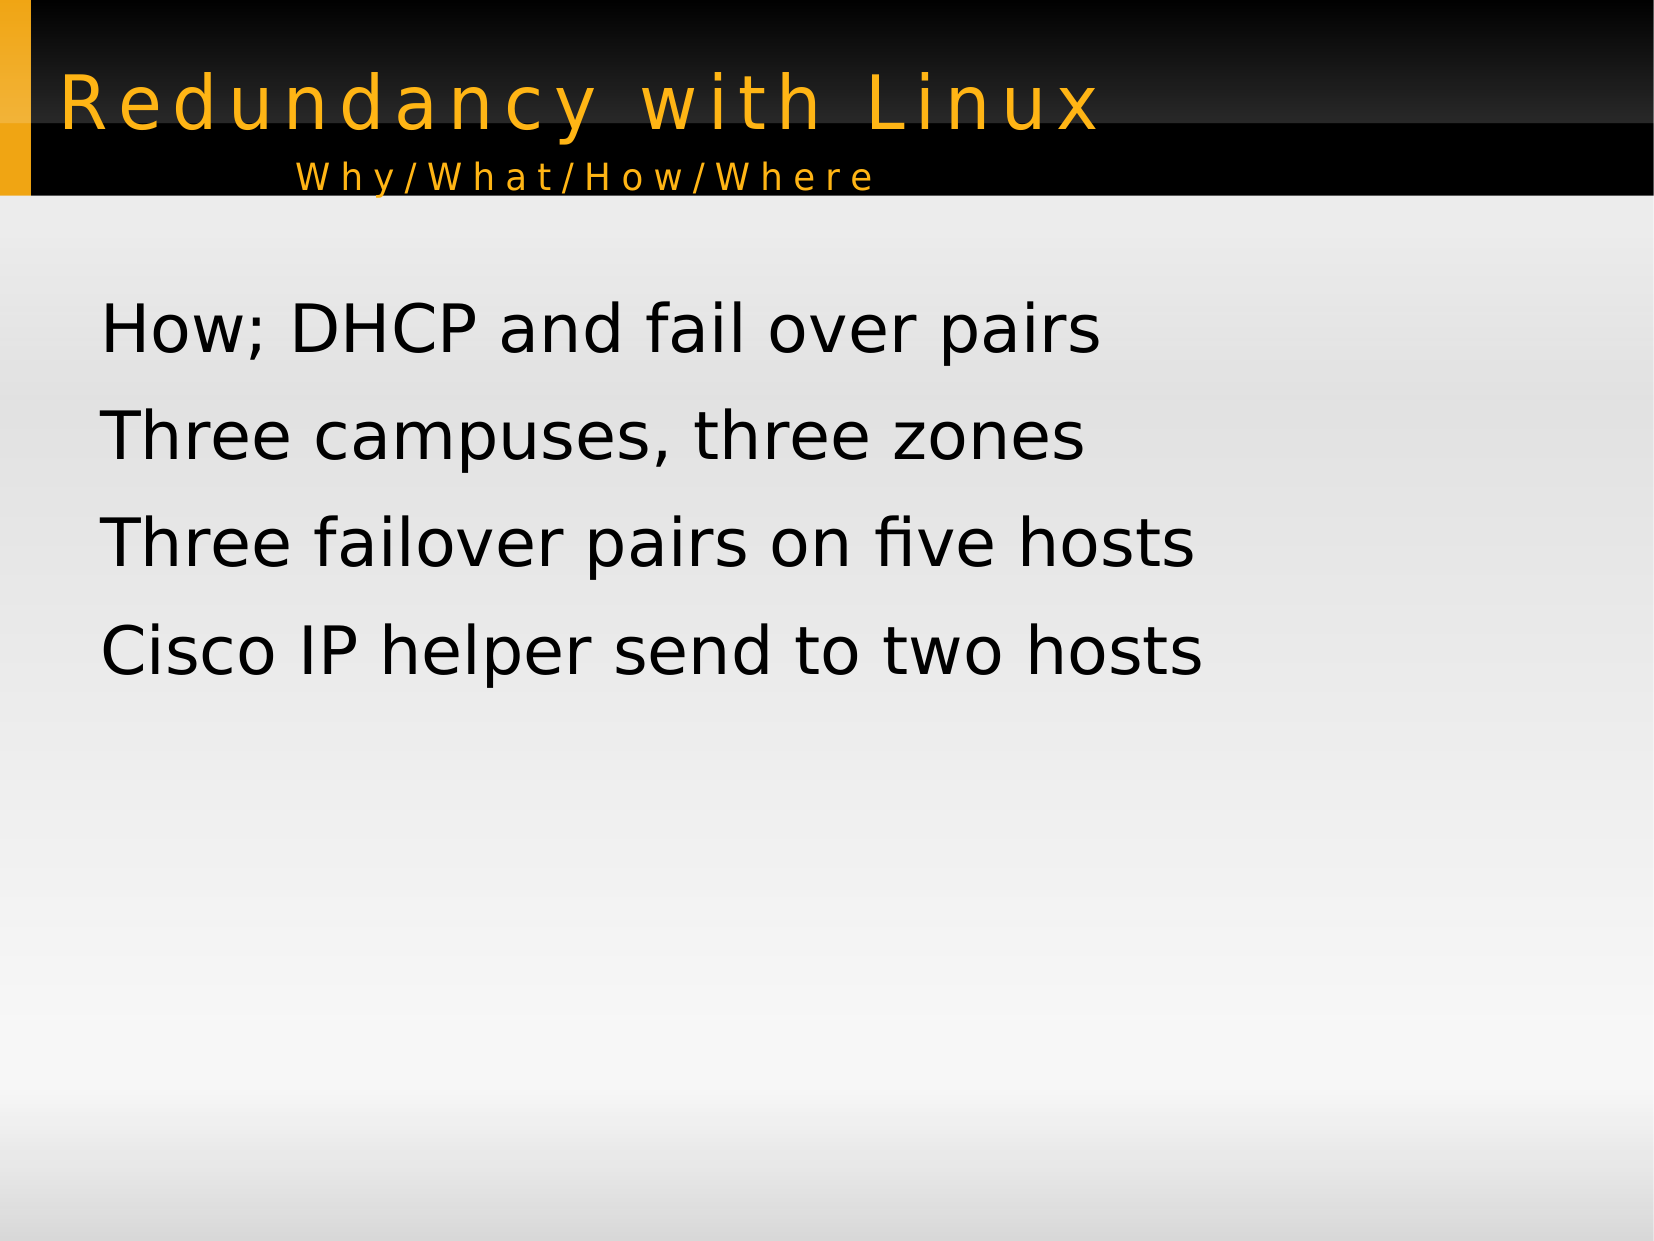

# Redundancy with Linux
Why/What/How/Where
How; DHCP and fail over pairs
Three campuses, three zones
Three failover pairs on five hosts
Cisco IP helper send to two hosts